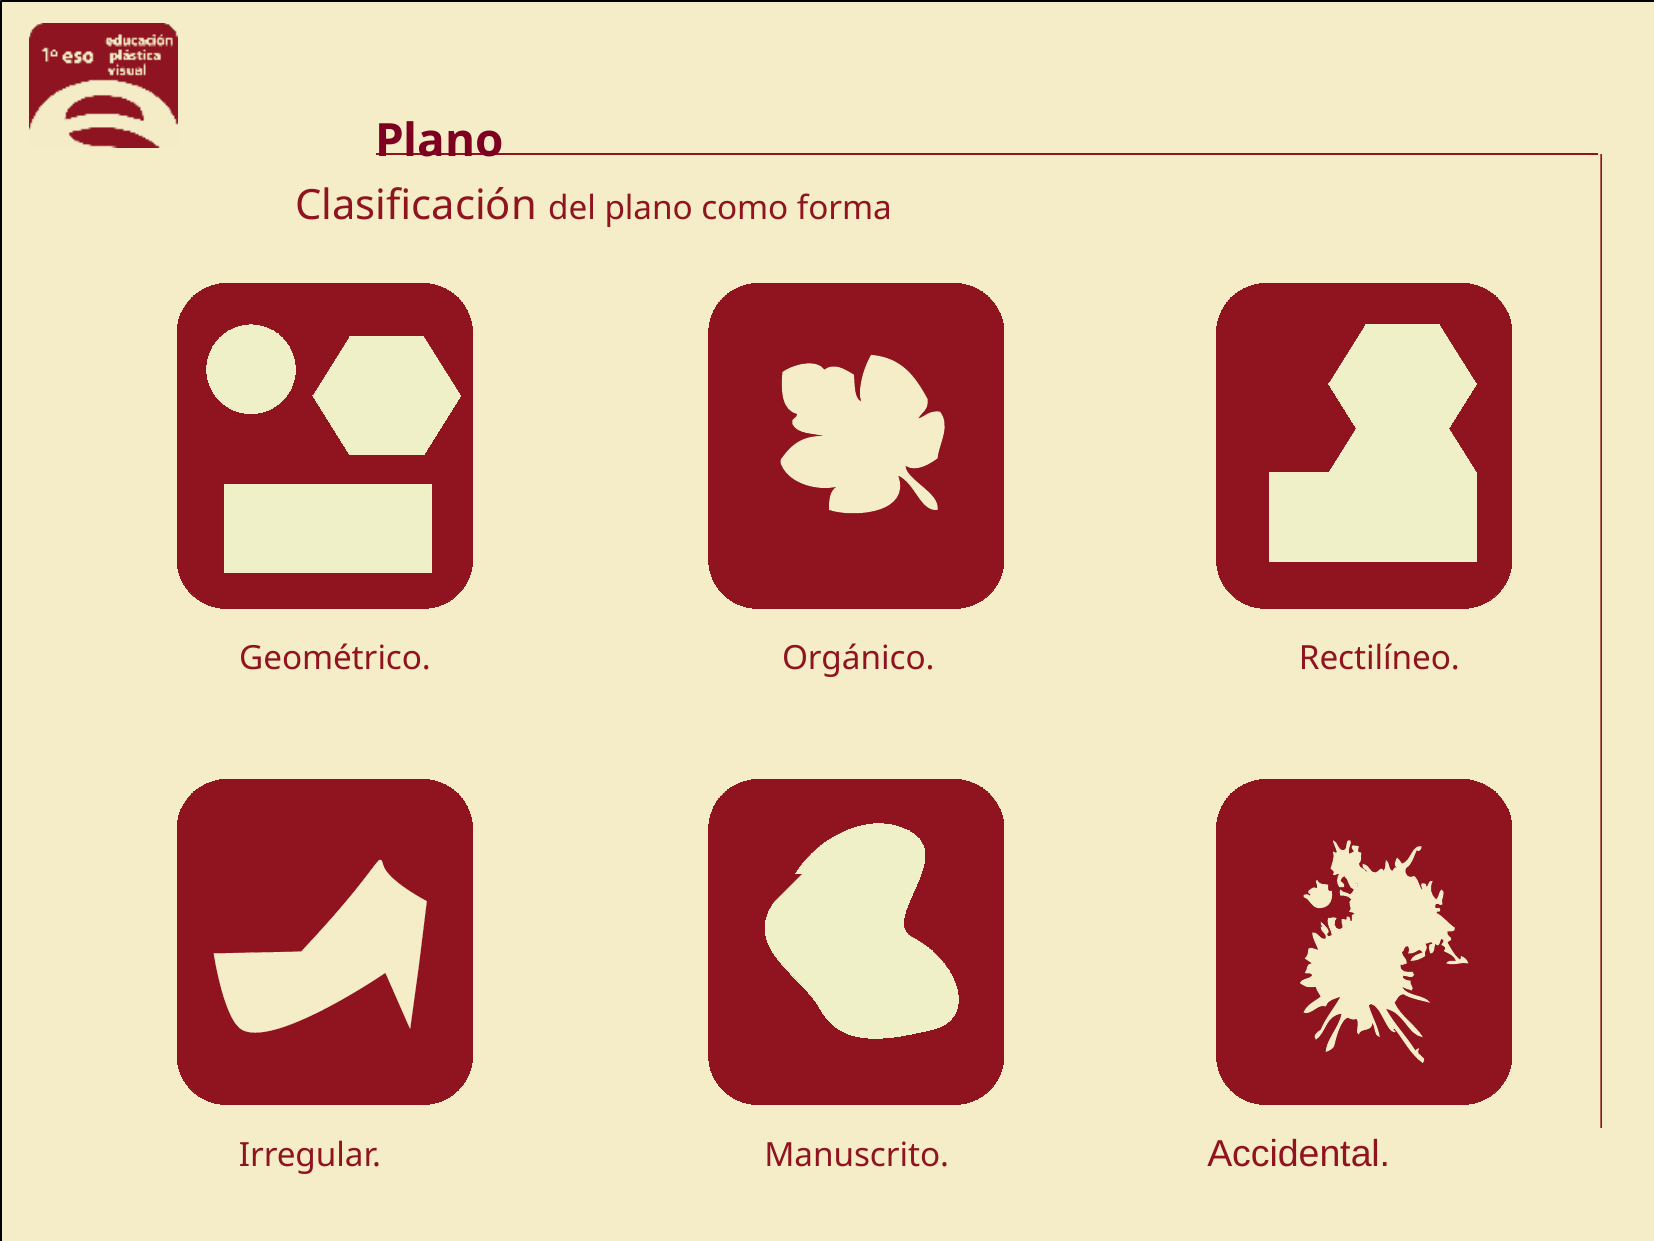

Plano
Clasificación del plano como forma
#
Geométrico.					 Orgánico.					 Rectilíneo.
 Irregular.					 Manuscrito.				 Accidental.